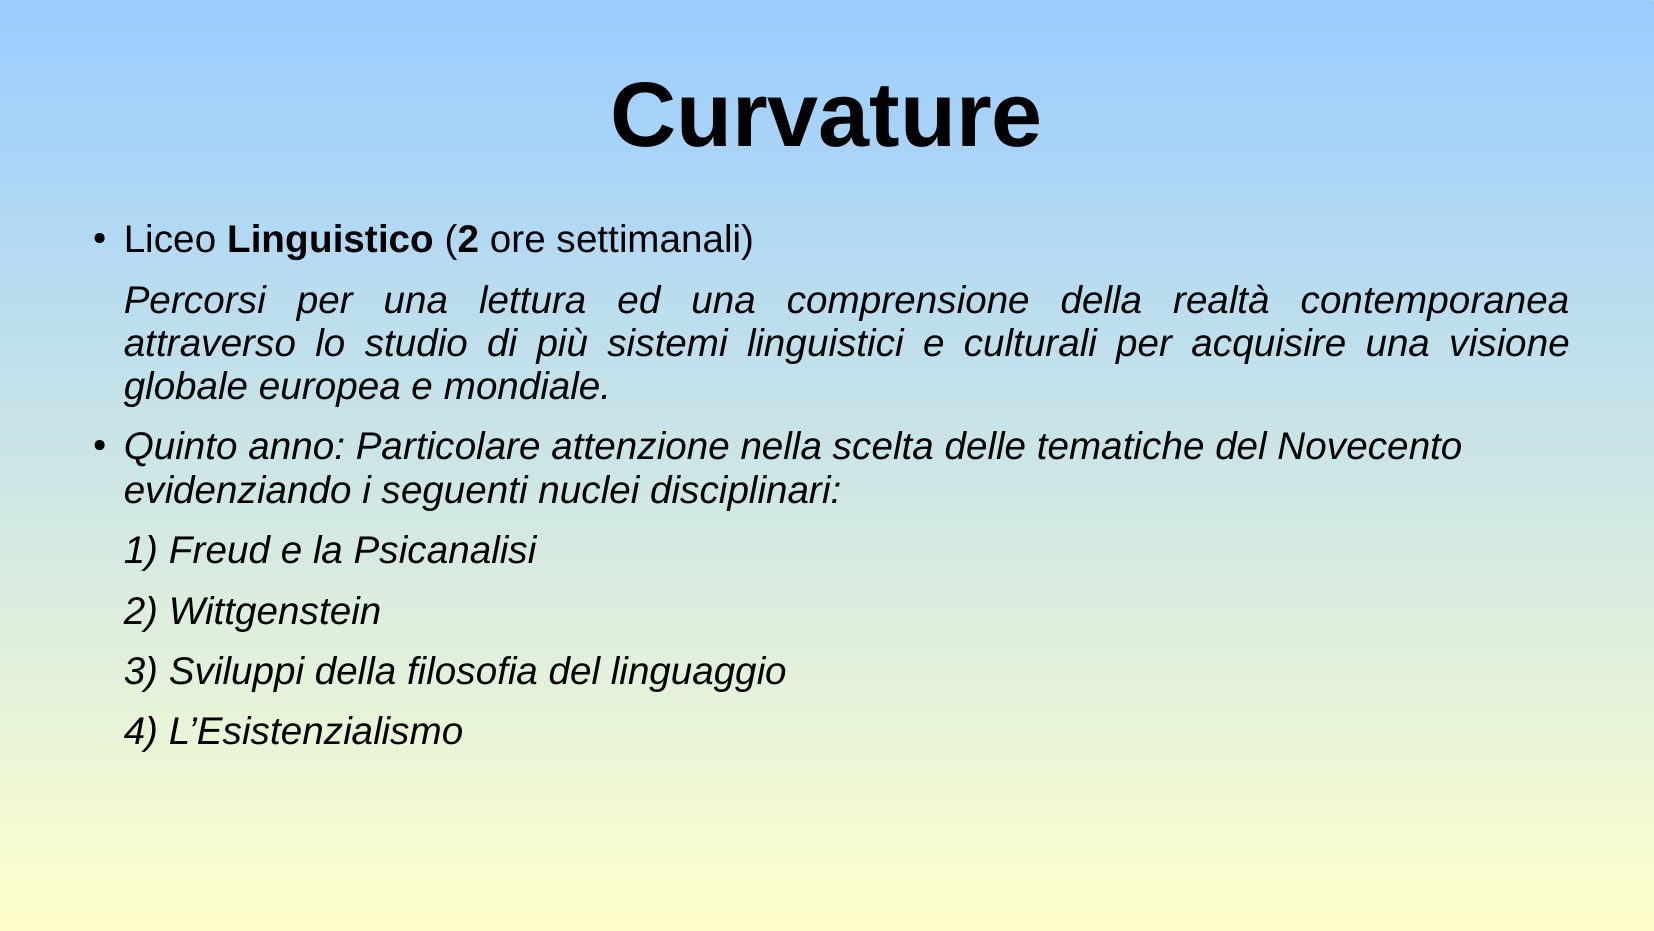

# Curvature
Liceo Linguistico (2 ore settimanali)
Percorsi per una lettura ed una comprensione della realtà contemporanea attraverso lo studio di più sistemi linguistici e culturali per acquisire una visione globale europea e mondiale.
Quinto anno: Particolare attenzione nella scelta delle tematiche del Novecento evidenziando i seguenti nuclei disciplinari:
1) Freud e la Psicanalisi
2) Wittgenstein
3) Sviluppi della filosofia del linguaggio
4) L’Esistenzialismo